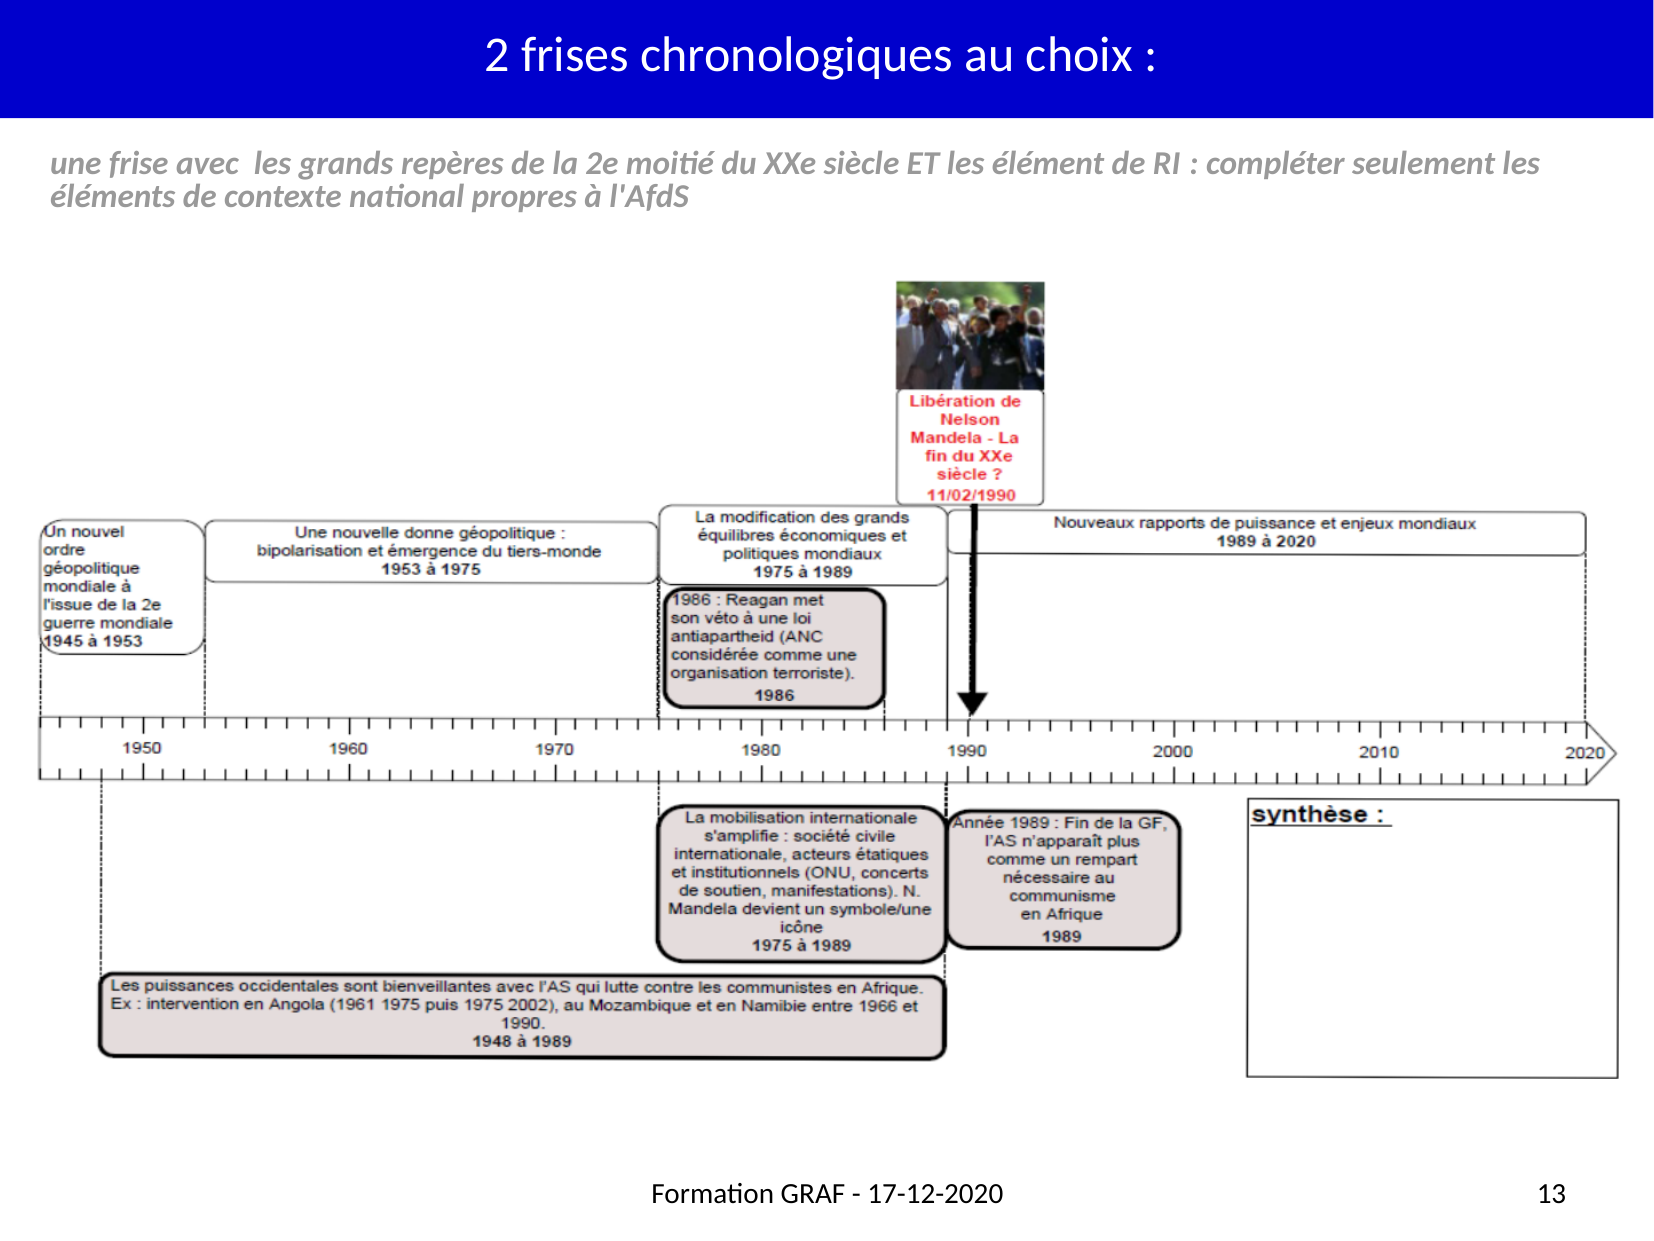

# 2 frises chronologiques au choix :
une frise avec les grands repères de la 2e moitié du XXe siècle ET les élément de RI : compléter seulement les éléments de contexte national propres à l'AfdS
13